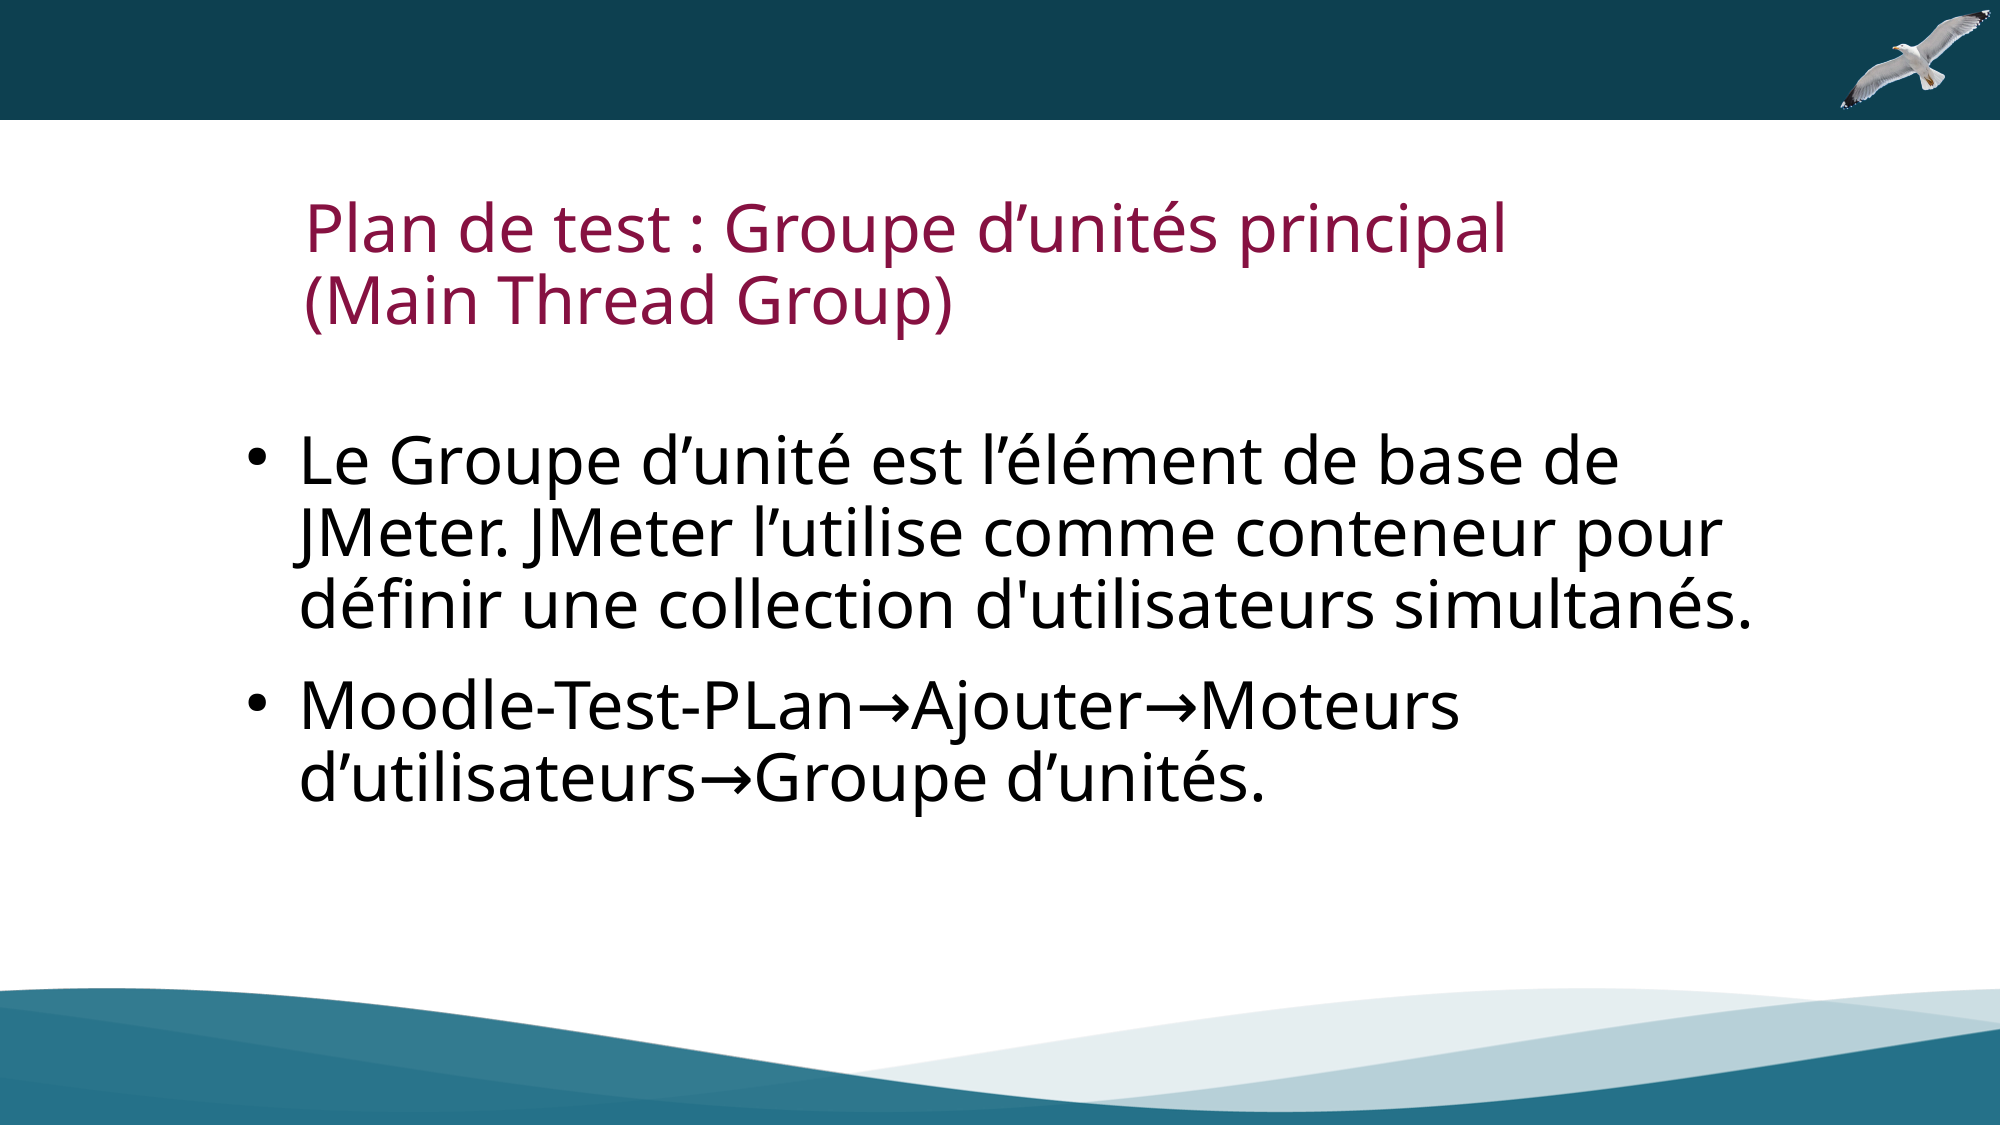

Plan de test : Groupe d’unités principal (Main Thread Group)
# Le Groupe d’unité est l’élément de base de JMeter. JMeter l’utilise comme conteneur pour définir une collection d'utilisateurs simultanés.
Moodle-Test-PLan→Ajouter→Moteurs d’utilisateurs→Groupe d’unités.